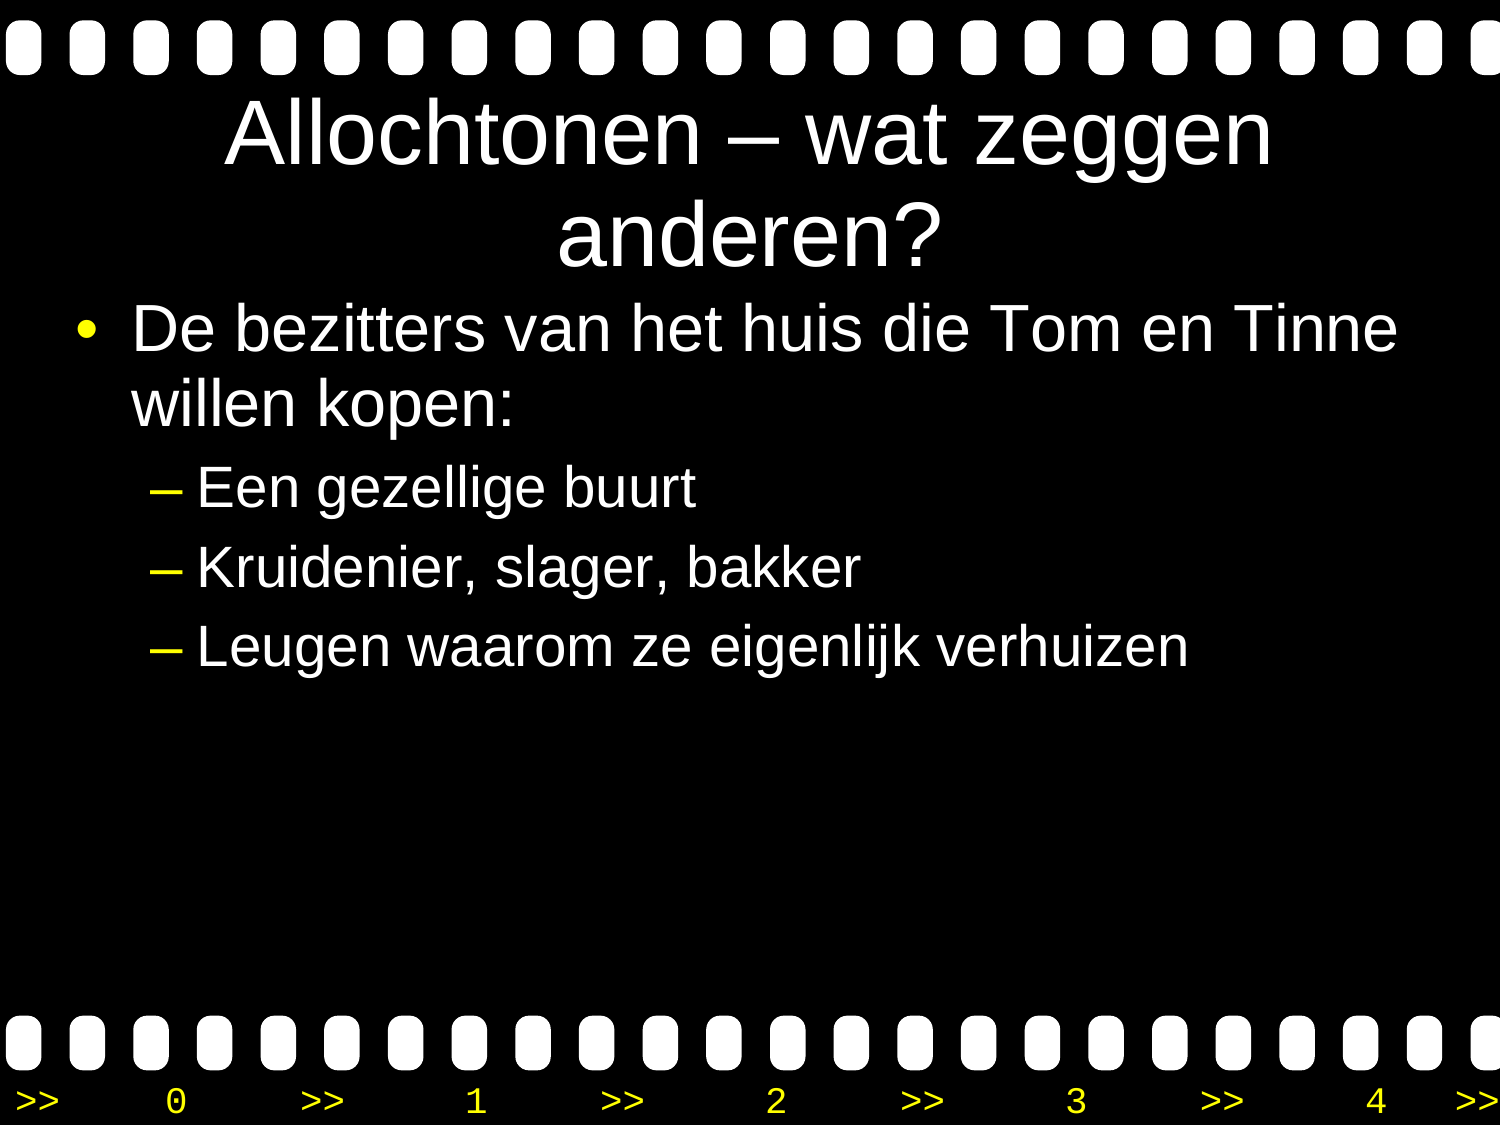

# Allochtonen – wat zeggen anderen?
De bezitters van het huis die Tom en Tinne willen kopen:
Een gezellige buurt
Kruidenier, slager, bakker
Leugen waarom ze eigenlijk verhuizen